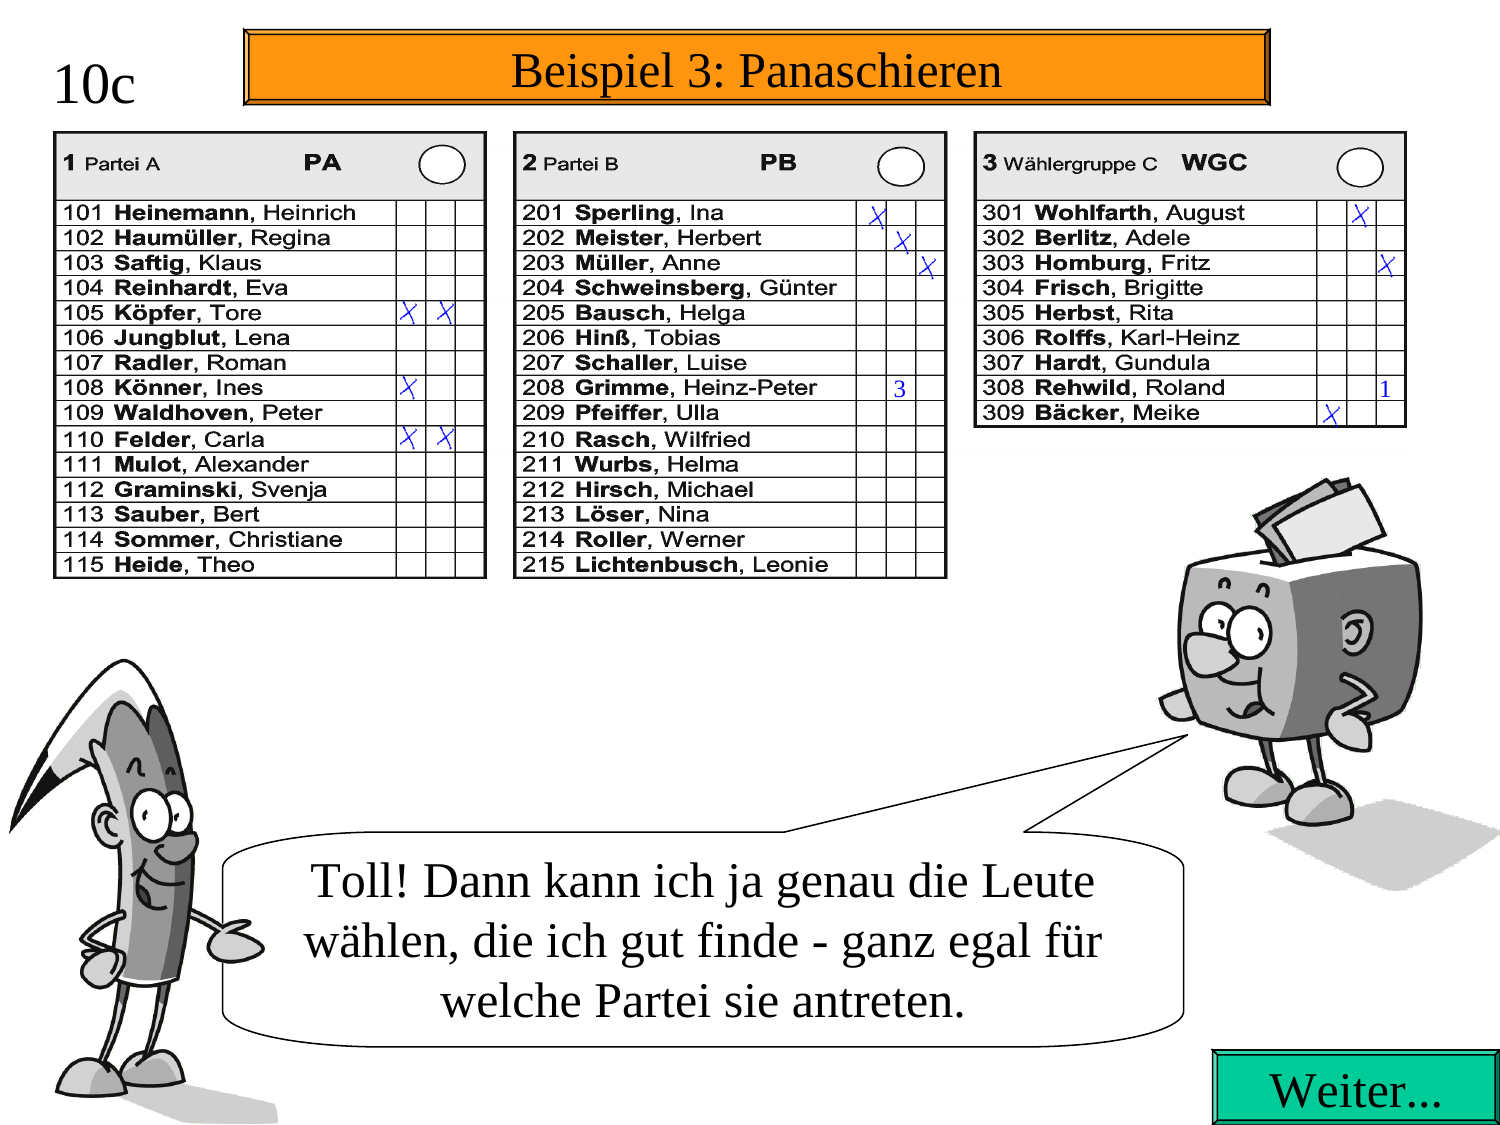

Beispiel 3: Panaschieren
10c
3
1
Toll! Dann kann ich ja genau die Leute wählen, die ich gut finde - ganz egal für welche Partei sie antreten.
Weiter...